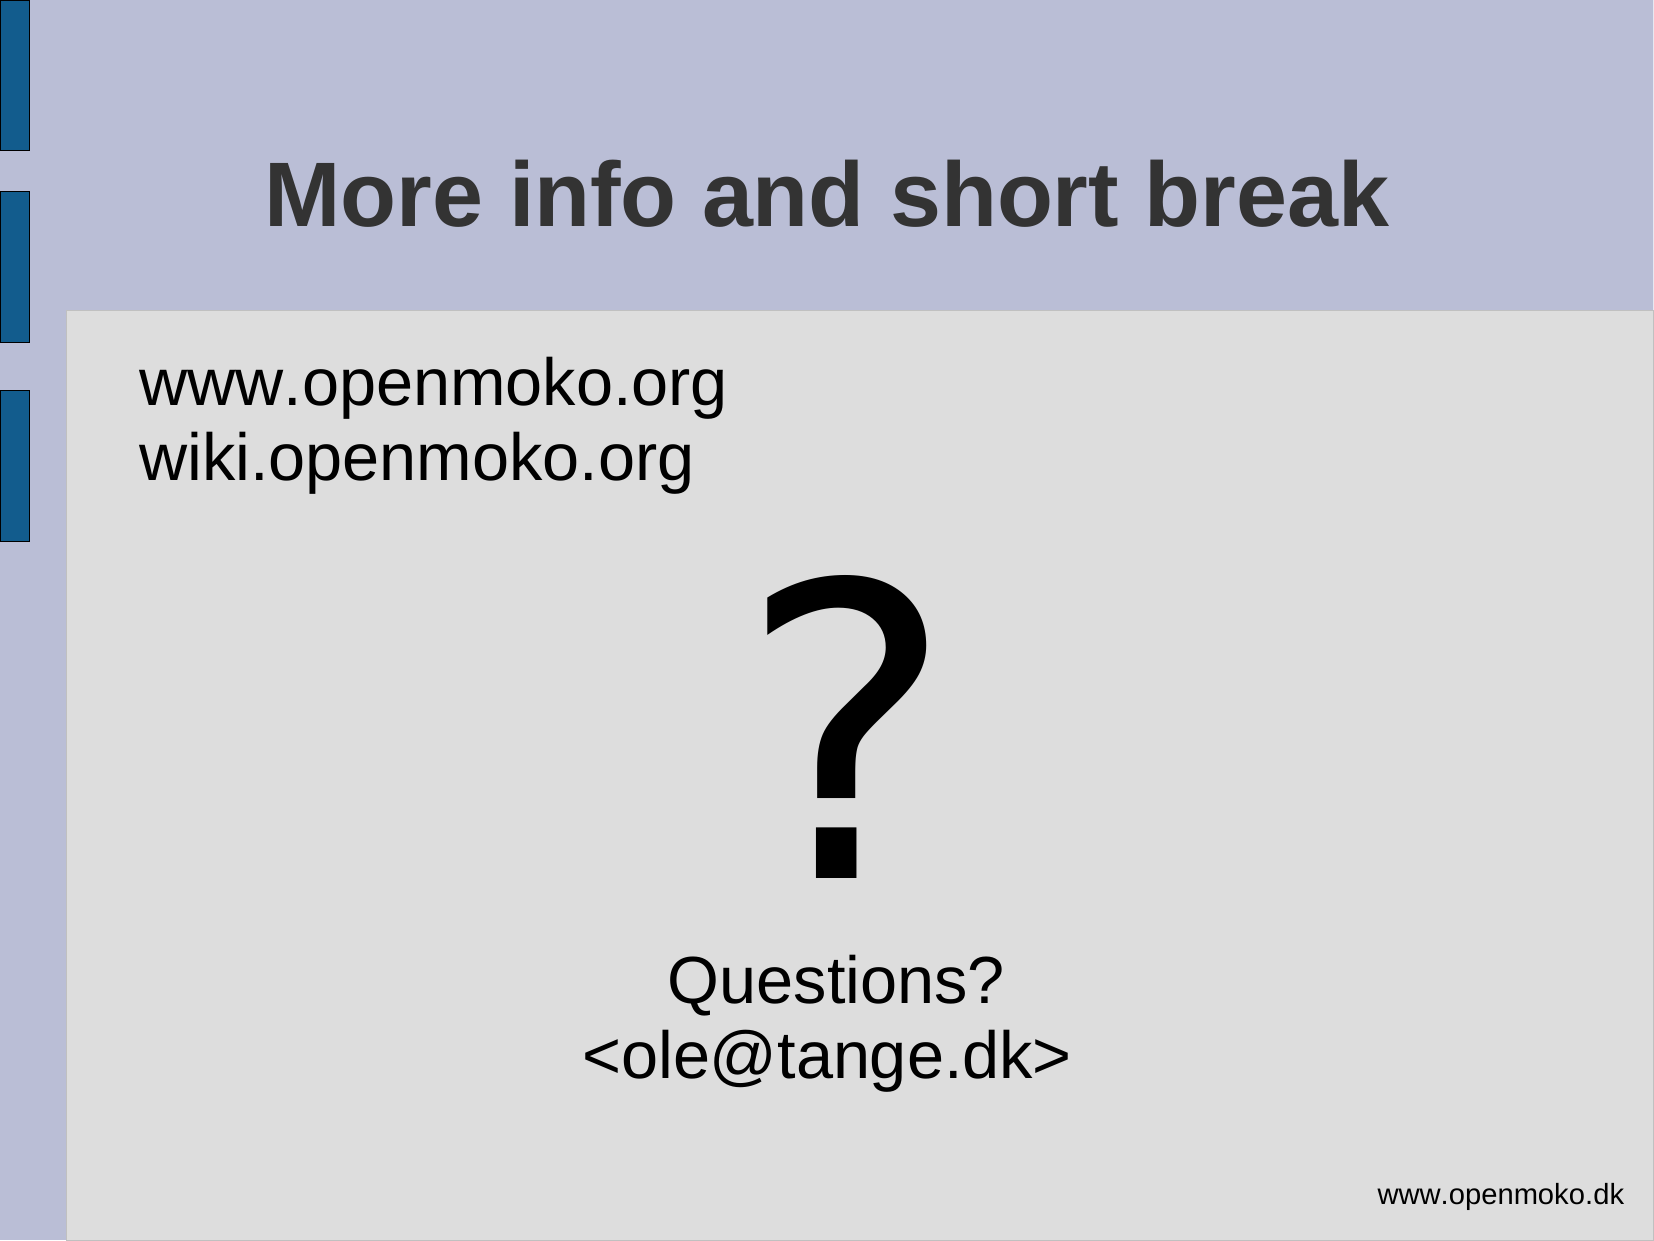

# More info and short break
www.openmoko.org
wiki.openmoko.org
Questions?
<ole@tange.dk>
?